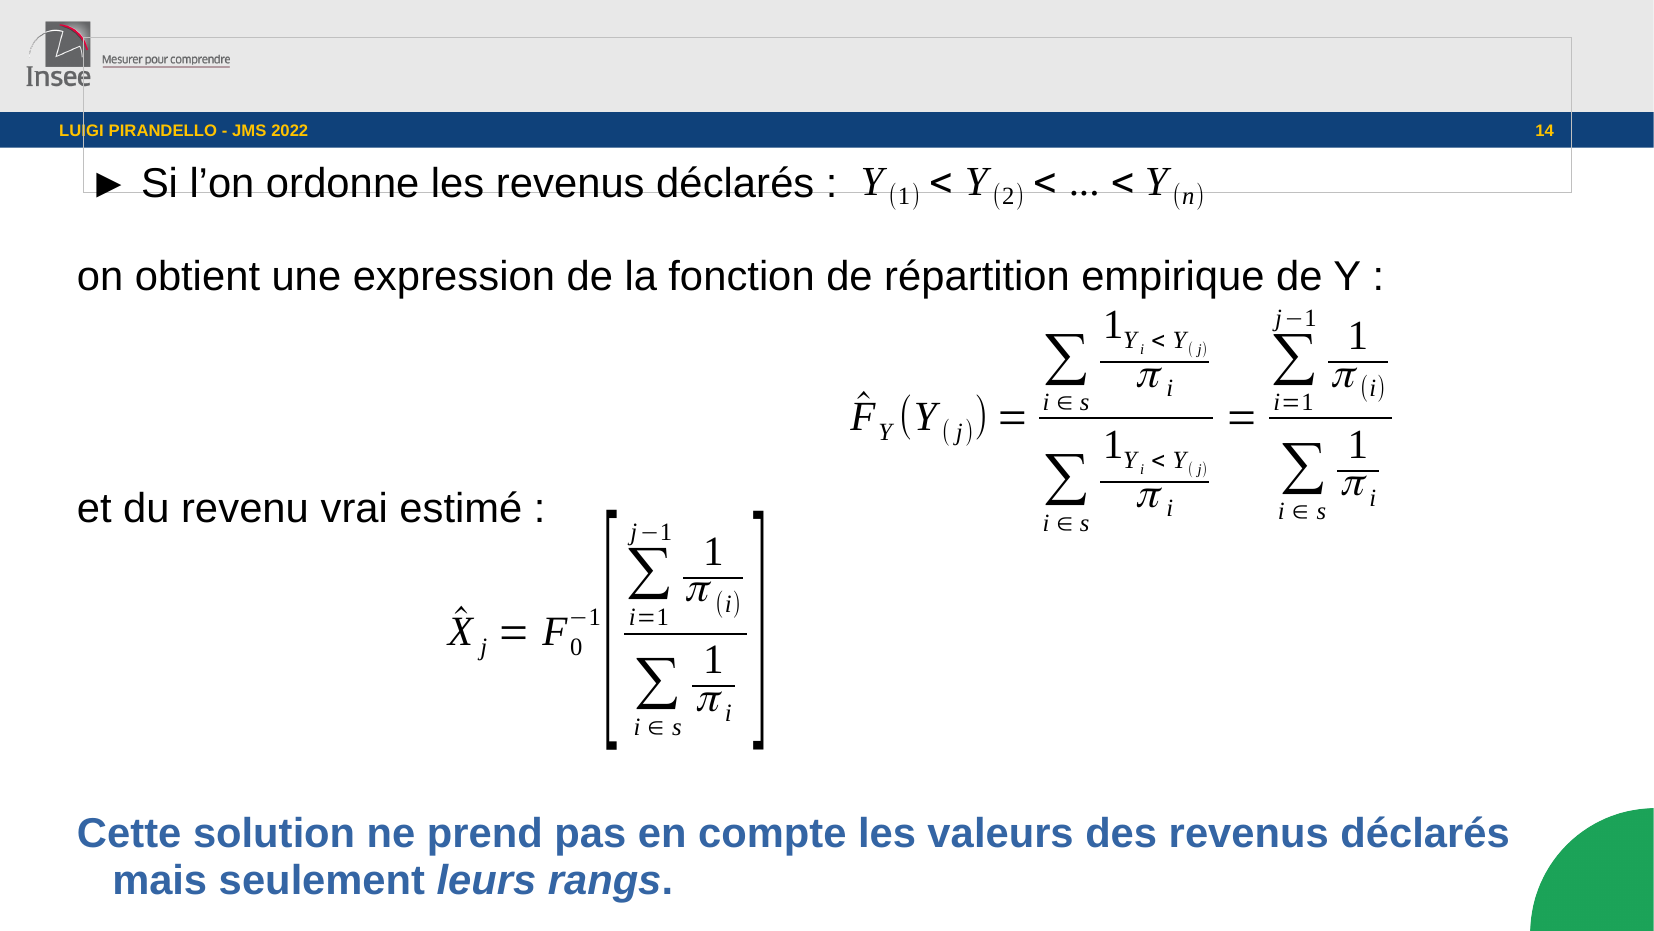

LUIGI PIRANDELLO - JMS 2022
14
 ► Si l’on ordonne les revenus déclarés :
on obtient une expression de la fonction de répartition empirique de Y :
et du revenu vrai estimé :
Cette solution ne prend pas en compte les valeurs des revenus déclarés mais seulement leurs rangs.